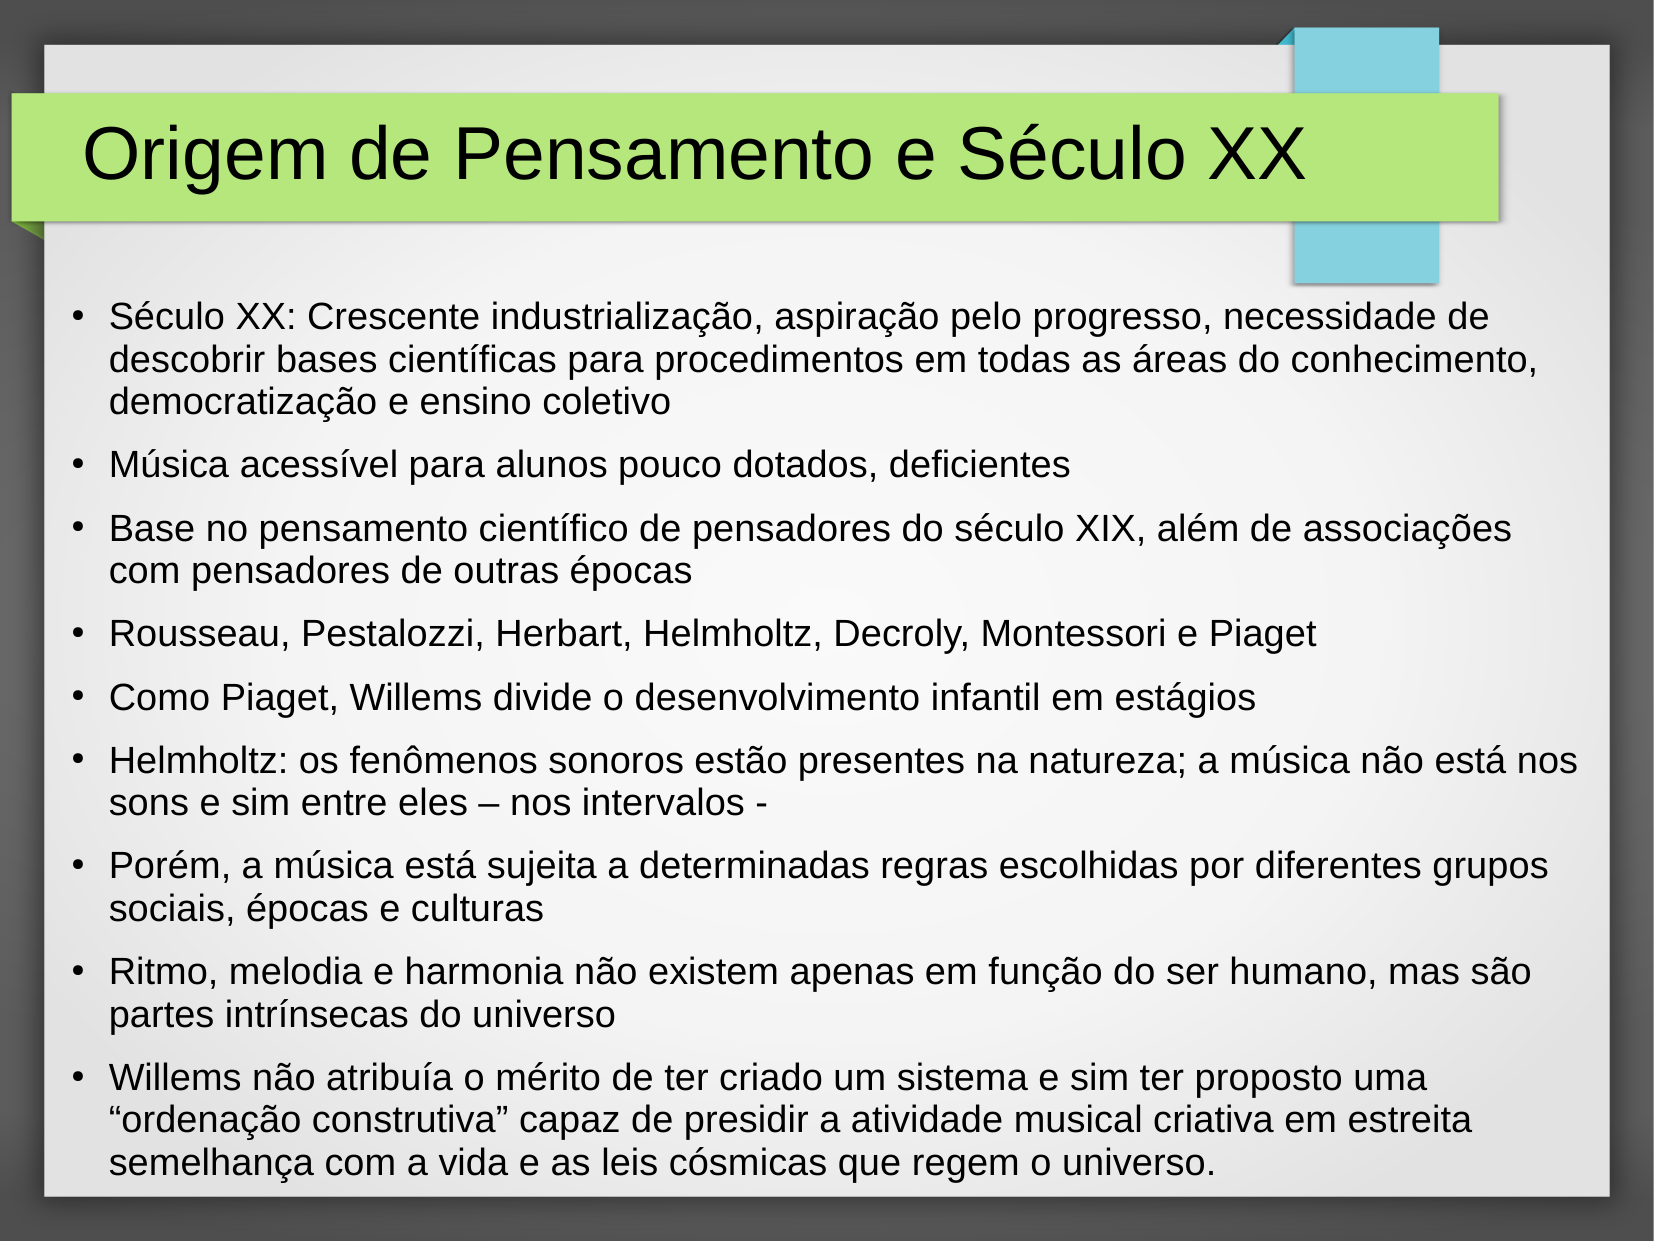

# Origem de Pensamento e Século XX
Século XX: Crescente industrialização, aspiração pelo progresso, necessidade de descobrir bases científicas para procedimentos em todas as áreas do conhecimento, democratização e ensino coletivo
Música acessível para alunos pouco dotados, deficientes
Base no pensamento científico de pensadores do século XIX, além de associações com pensadores de outras épocas
Rousseau, Pestalozzi, Herbart, Helmholtz, Decroly, Montessori e Piaget
Como Piaget, Willems divide o desenvolvimento infantil em estágios
Helmholtz: os fenômenos sonoros estão presentes na natureza; a música não está nos sons e sim entre eles – nos intervalos -
Porém, a música está sujeita a determinadas regras escolhidas por diferentes grupos sociais, épocas e culturas
Ritmo, melodia e harmonia não existem apenas em função do ser humano, mas são partes intrínsecas do universo
Willems não atribuía o mérito de ter criado um sistema e sim ter proposto uma “ordenação construtiva” capaz de presidir a atividade musical criativa em estreita semelhança com a vida e as leis cósmicas que regem o universo.